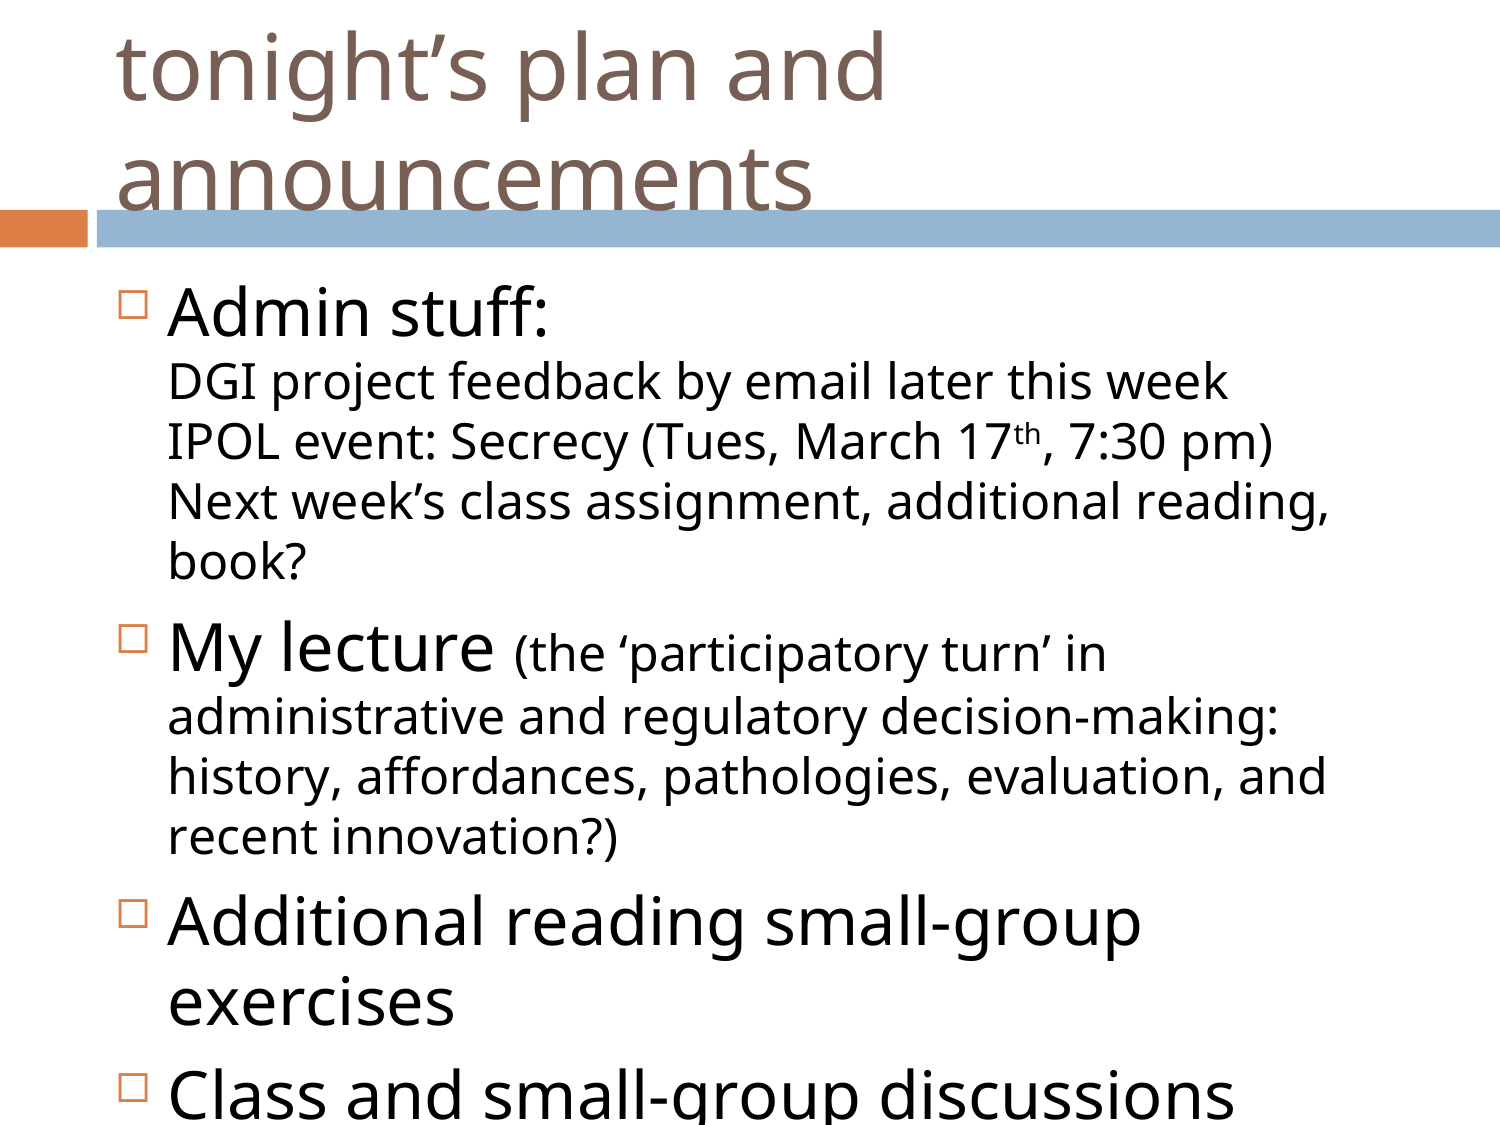

# tonight’s plan and announcements
Admin stuff:
DGI project feedback by email later this week
IPOL event: Secrecy (Tues, March 17th, 7:30 pm)
Next week’s class assignment, additional reading, book?
My lecture (the ‘participatory turn’ in administrative and regulatory decision-making: history, affordances, pathologies, evaluation, and recent innovation?)
Additional reading small-group exercises
Class and small-group discussions (weighing participatory pros and cons, participatory forms in technology assessment & information policy)